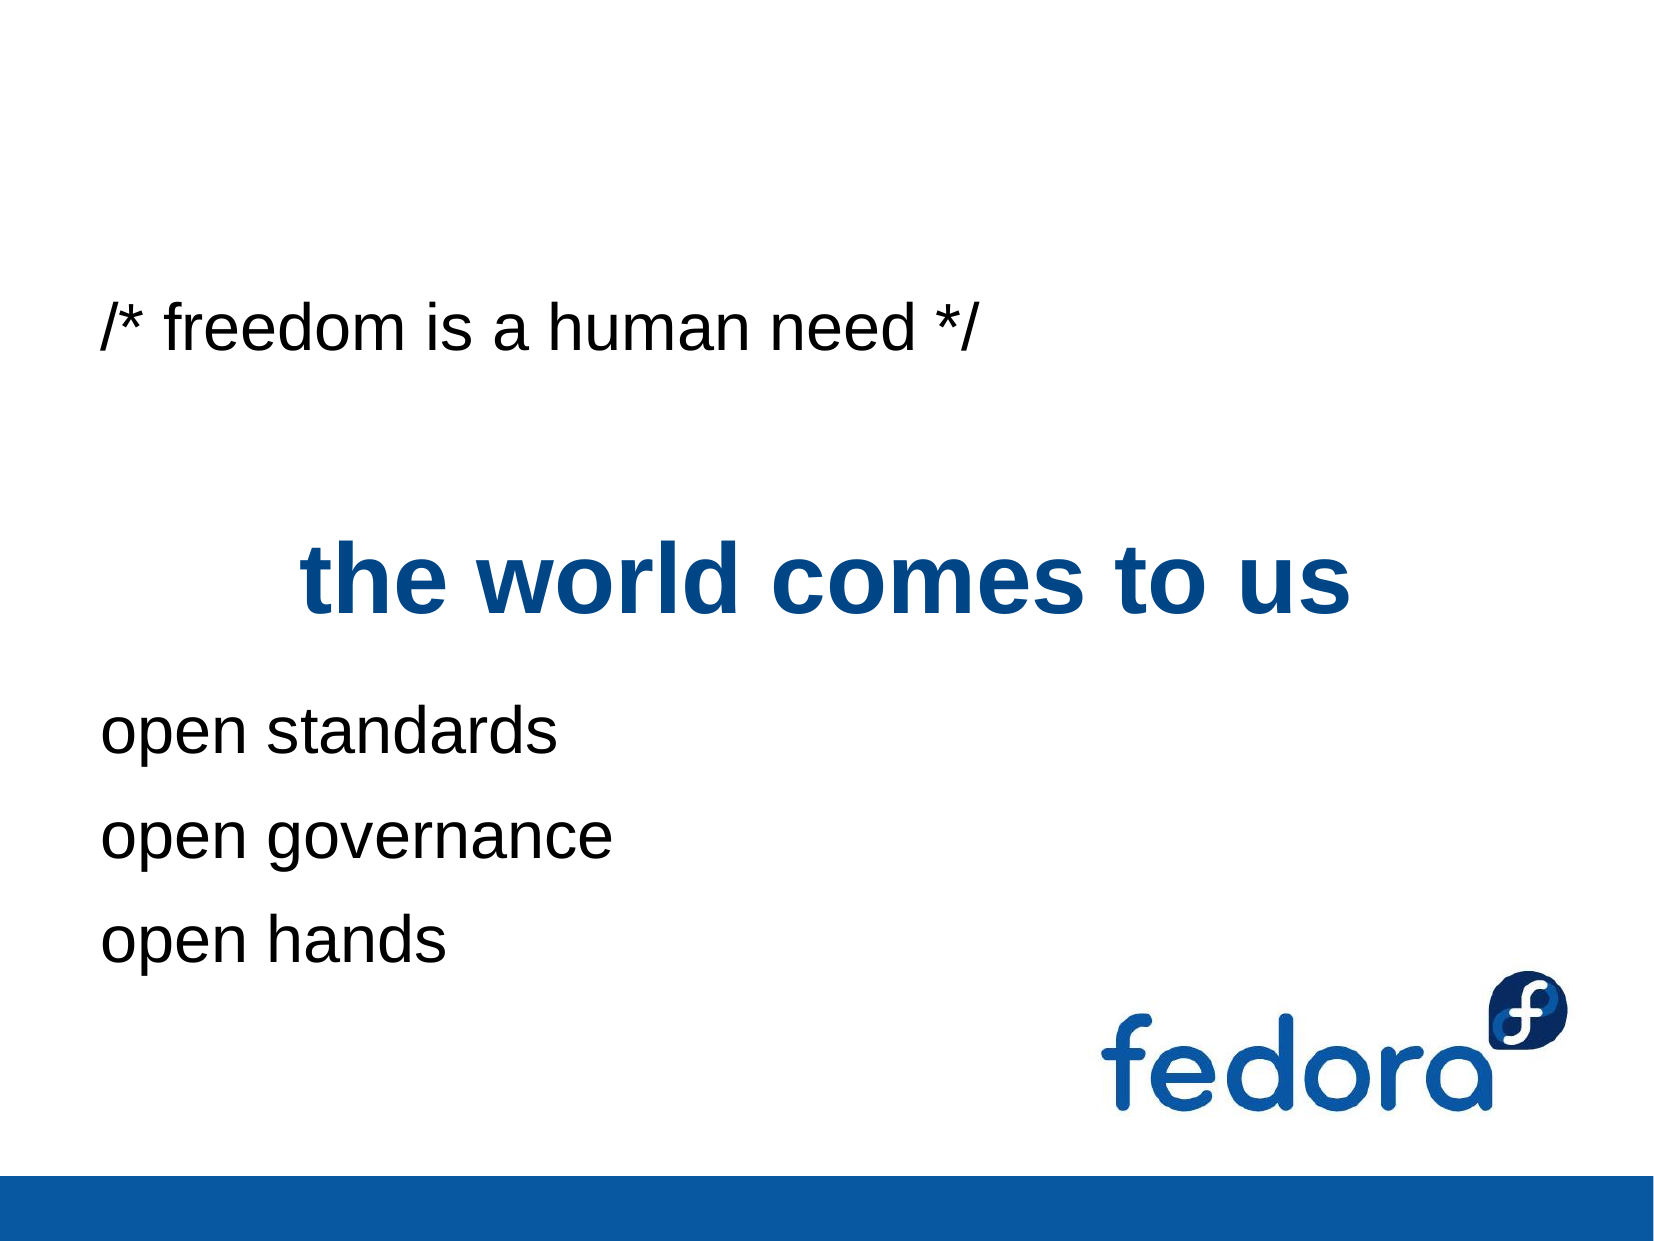

# the world comes to us
/* freedom is a human need */
open standards
open governance
open hands